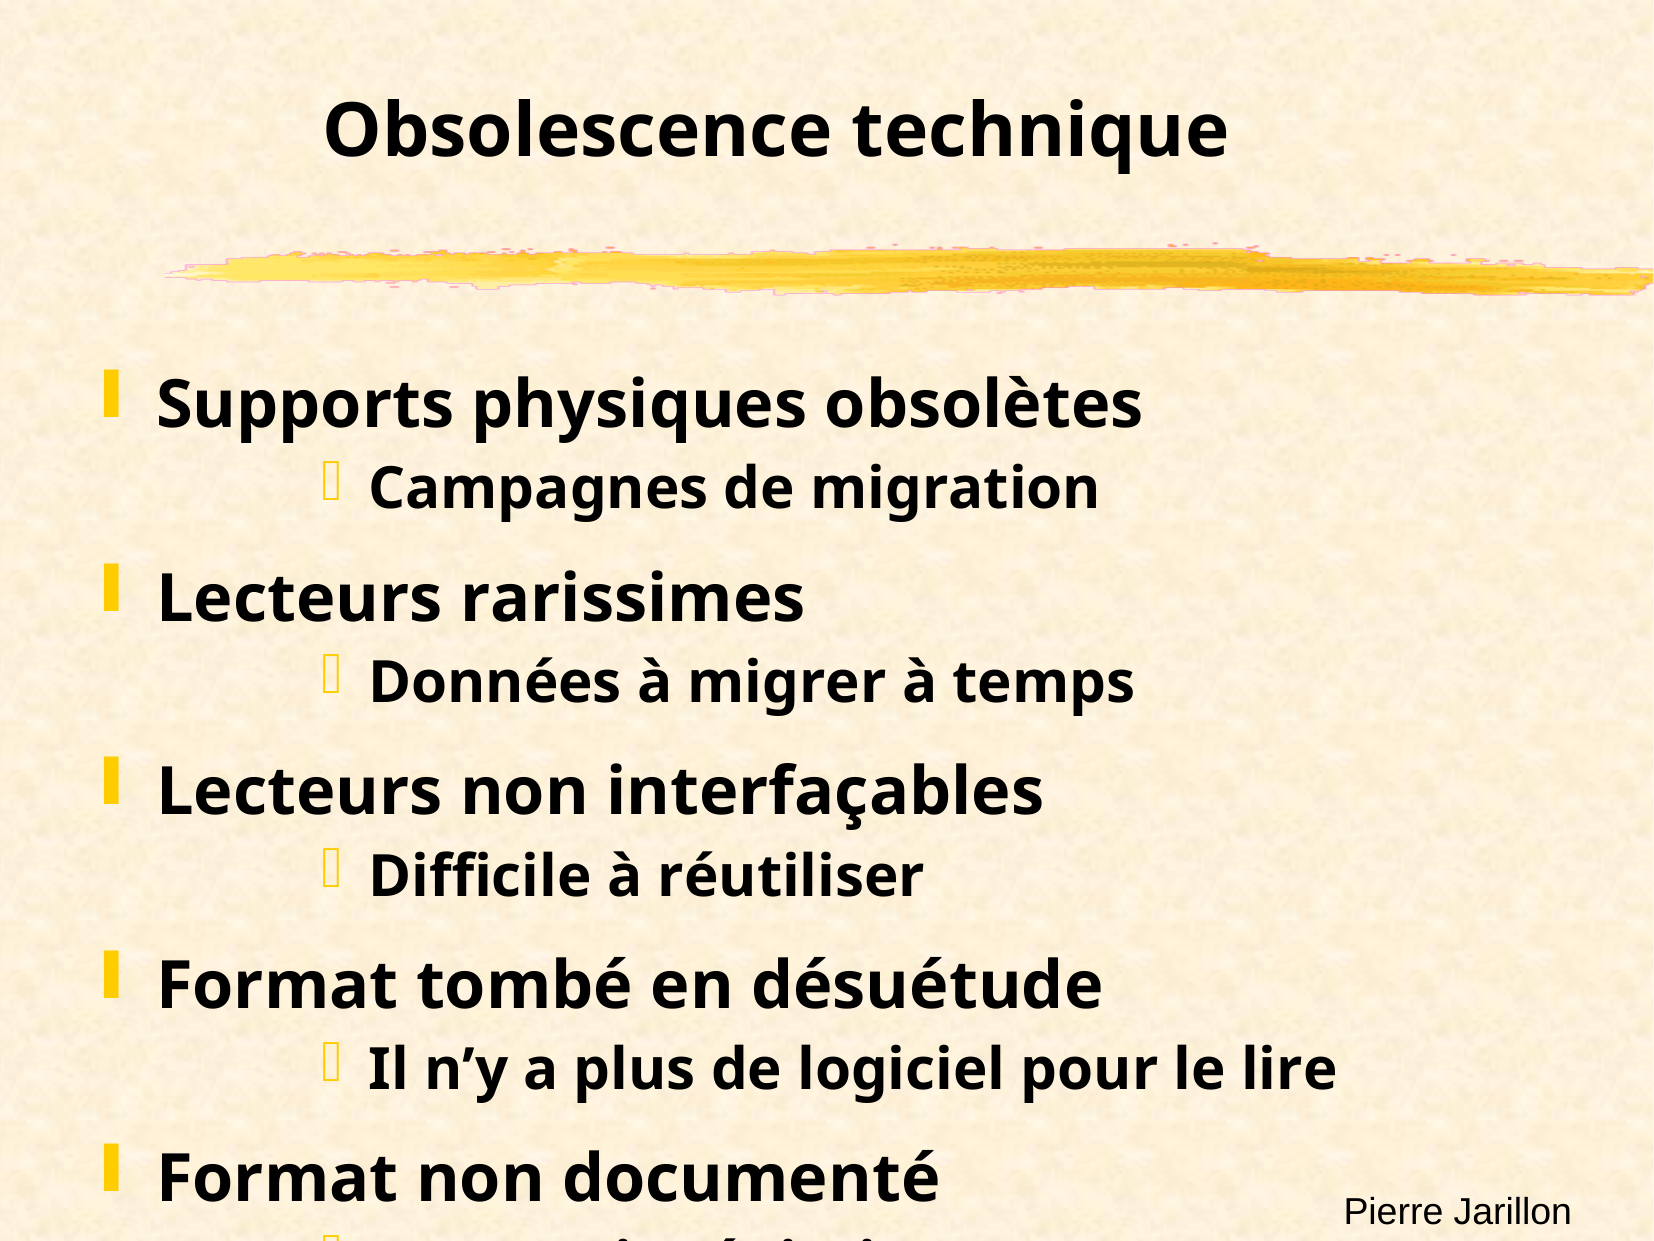

# Obsolescence technique
Supports physiques obsolètes
Campagnes de migration
Lecteurs rarissimes
Données à migrer à temps
Lecteurs non interfaçables
Difficile à réutiliser
Format tombé en désuétude
Il n’y a plus de logiciel pour le lire
Format non documenté
Reverse ingénierie